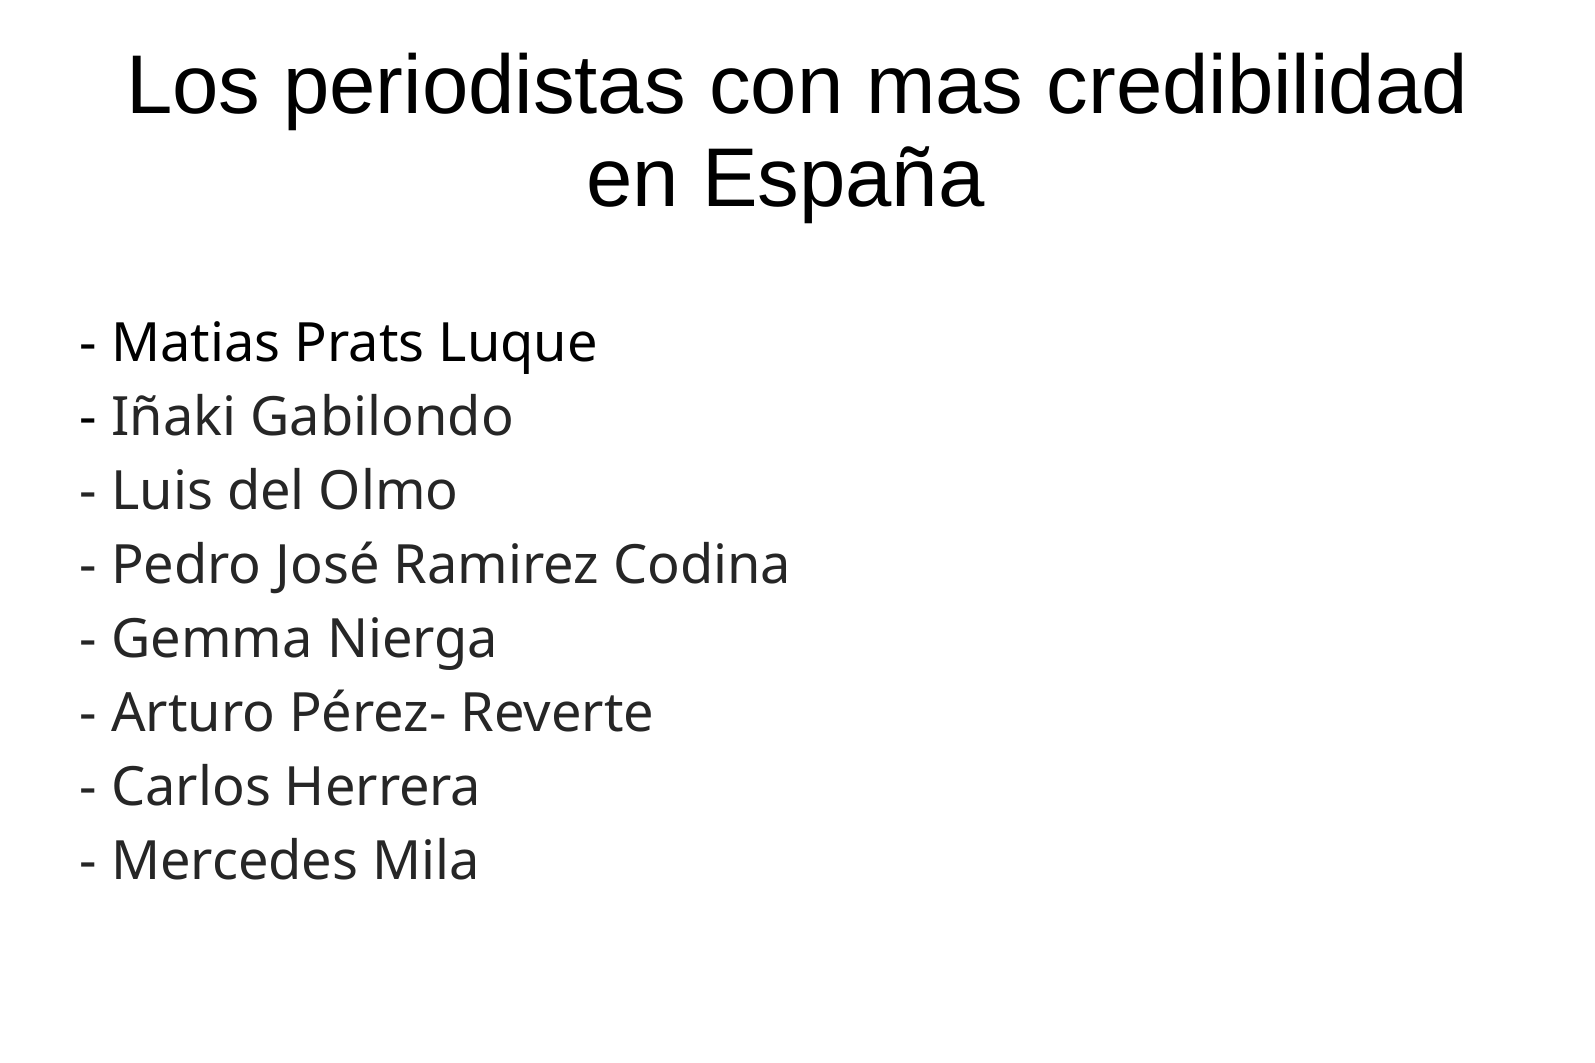

# Los periodistas con mas credibilidad en España
- Matias Prats Luque
- Iñaki Gabilondo
- Luis del Olmo
- Pedro José Ramirez Codina
- Gemma Nierga
- Arturo Pérez- Reverte
- Carlos Herrera
- Mercedes Mila